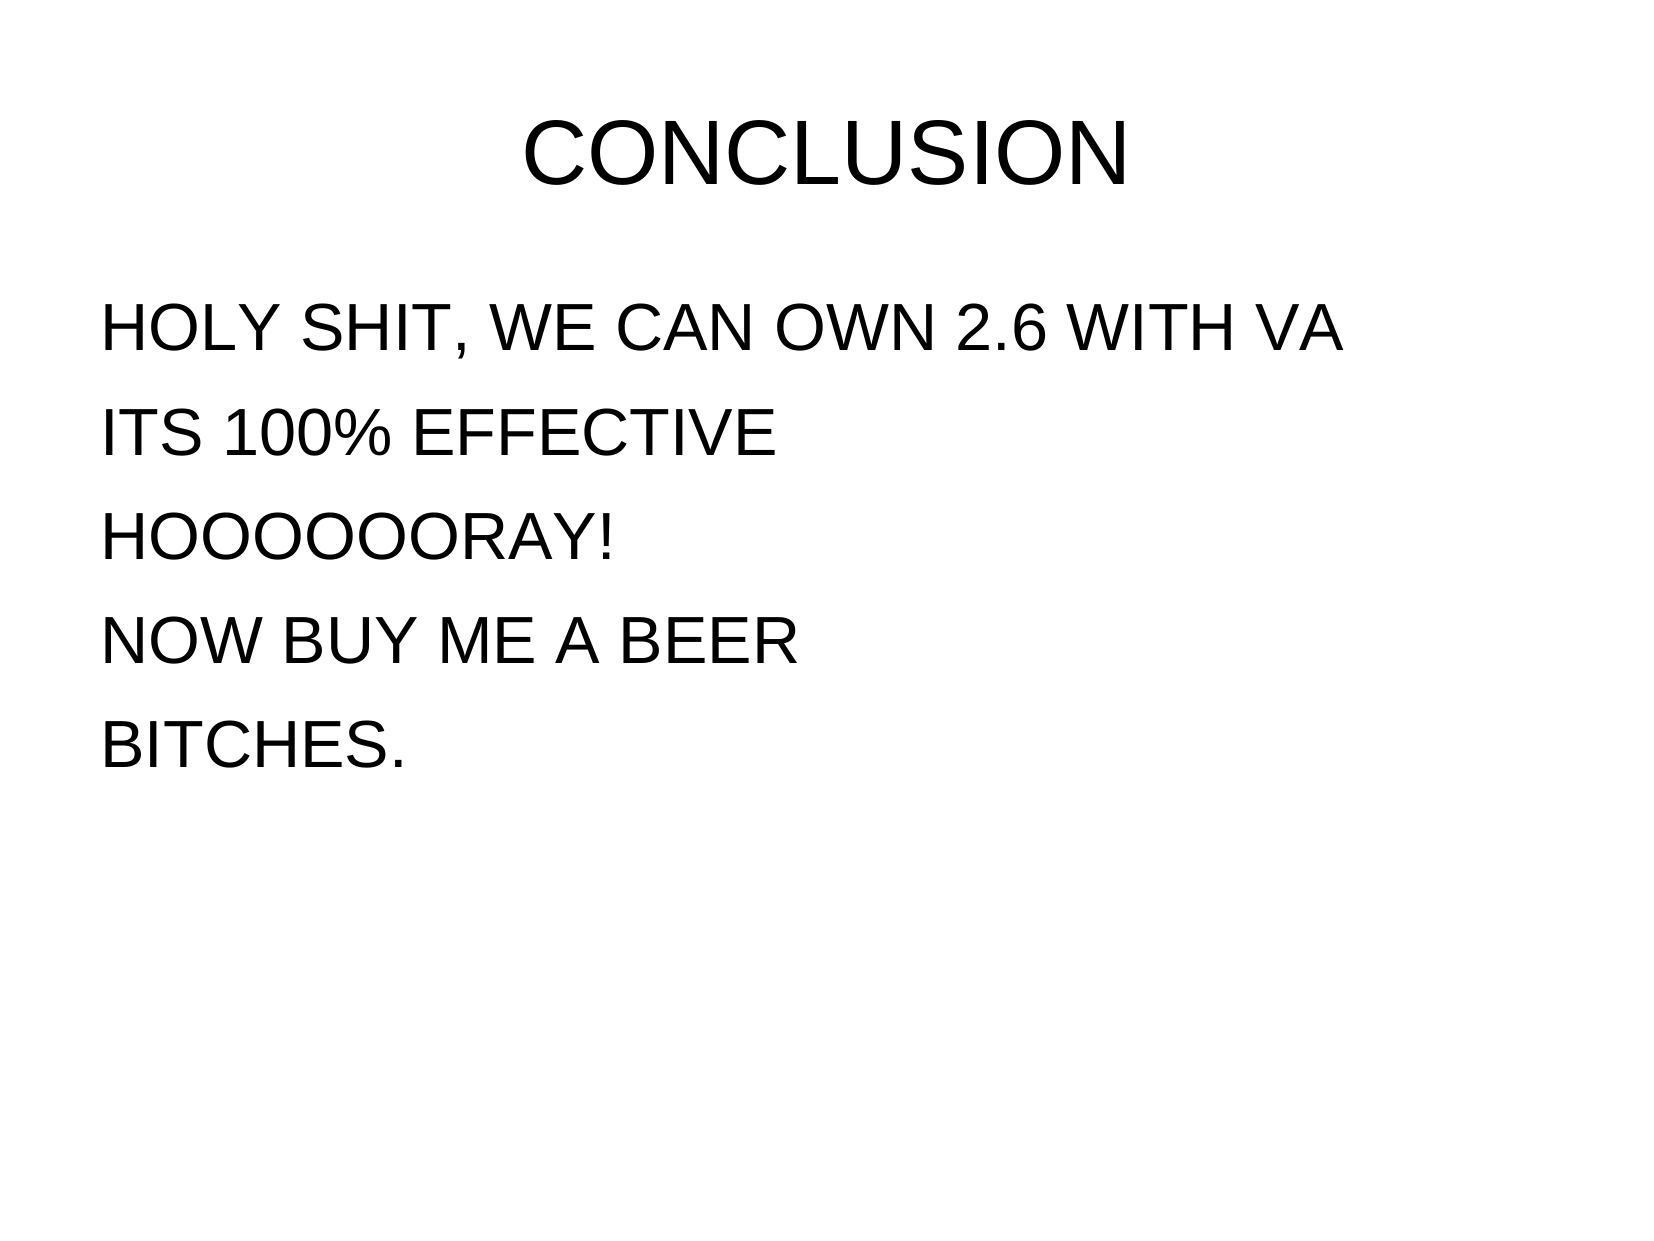

# CONCLUSION
HOLY SHIT, WE CAN OWN 2.6 WITH VA
ITS 100% EFFECTIVE
HOOOOOORAY!
NOW BUY ME A BEER
BITCHES.